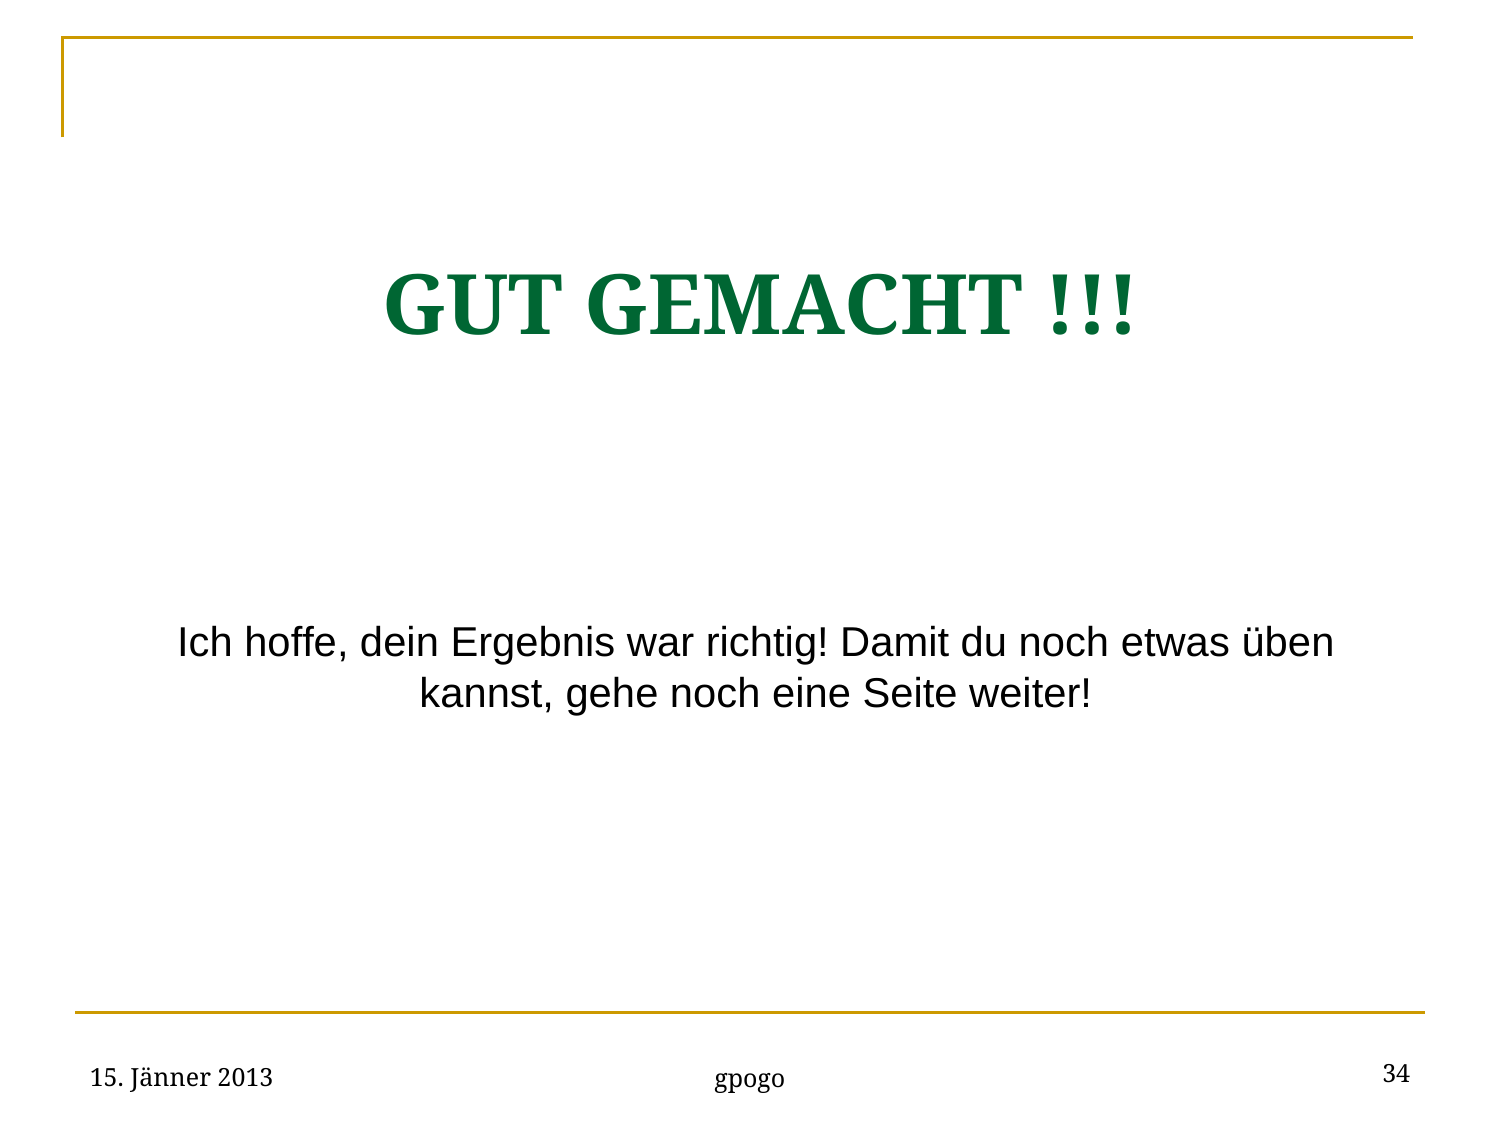

# GUT GEMACHT !!!
Ich hoffe, dein Ergebnis war richtig! Damit du noch etwas üben kannst, gehe noch eine Seite weiter!
15. Jänner 2013
gpogo